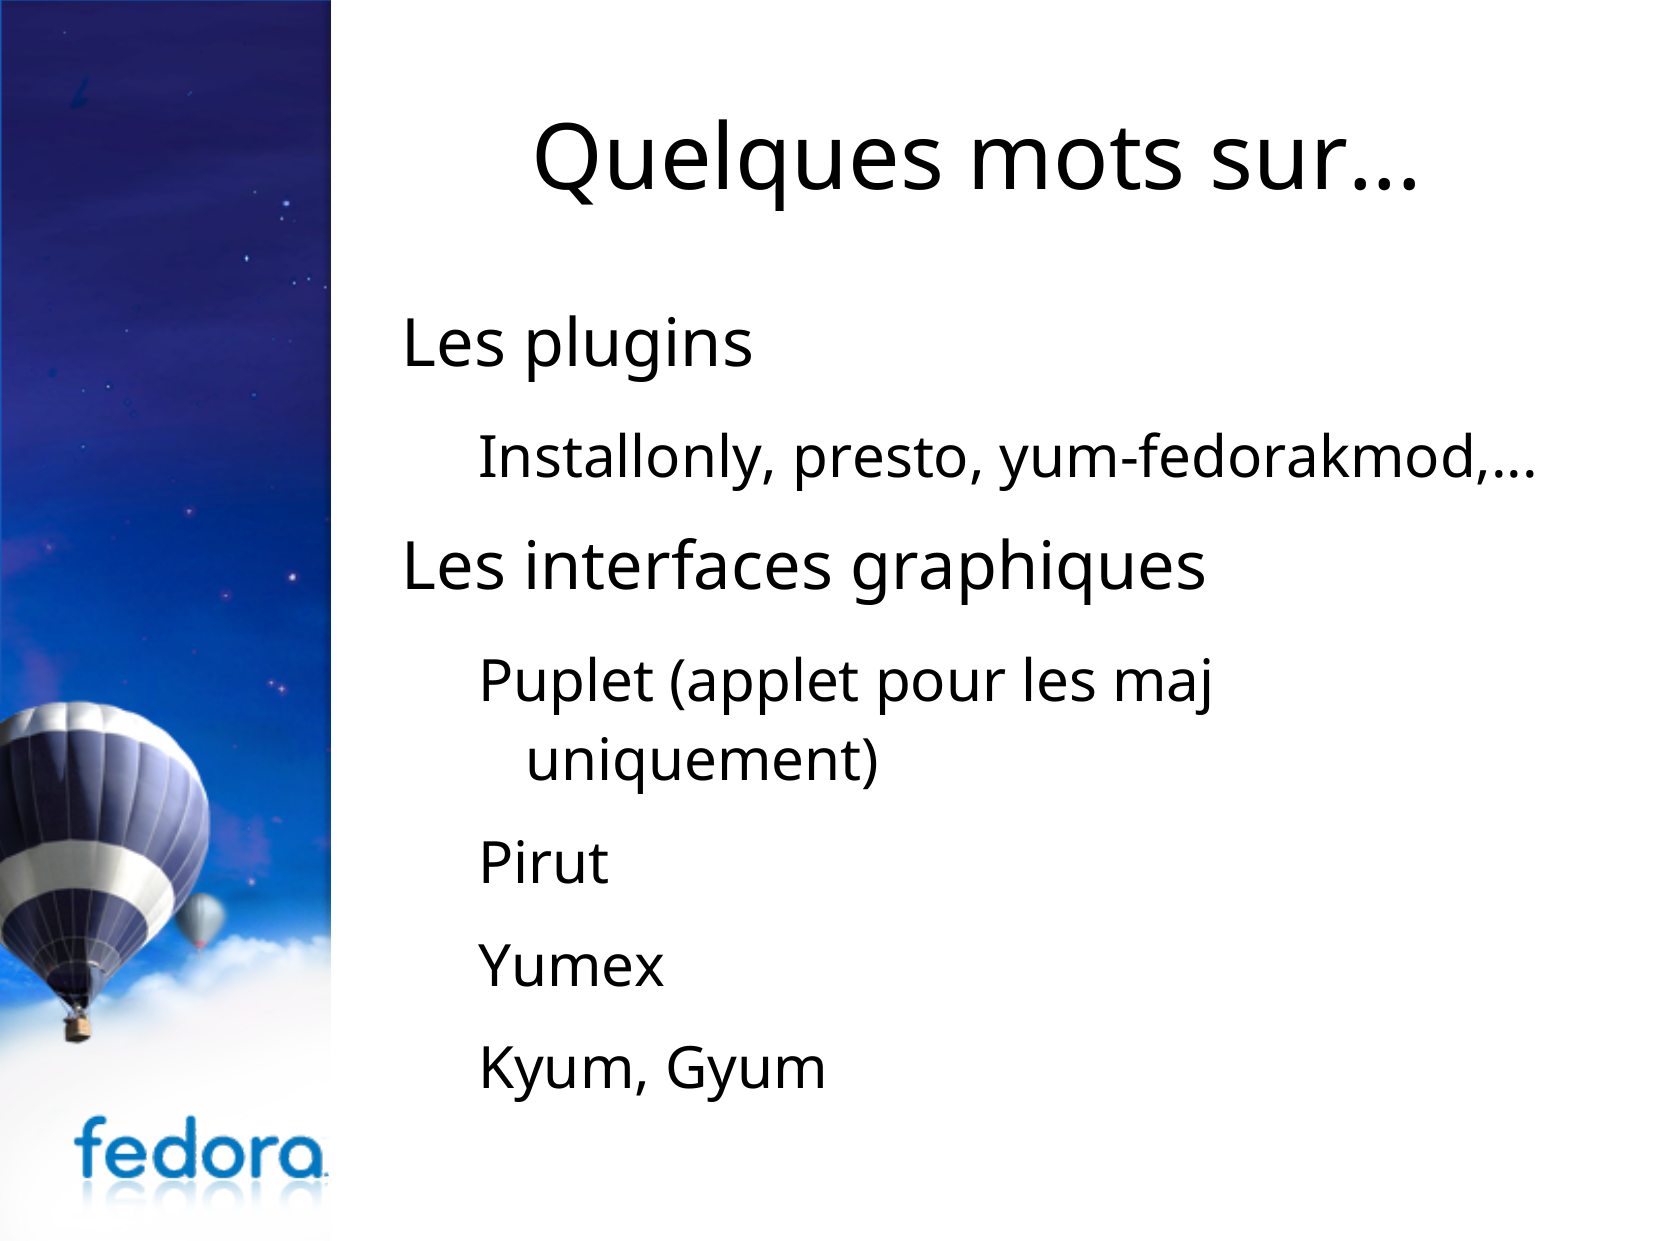

# Quelques mots sur...
Les plugins
Installonly, presto, yum-fedorakmod,...
Les interfaces graphiques
Puplet (applet pour les maj uniquement)
Pirut
Yumex
Kyum, Gyum